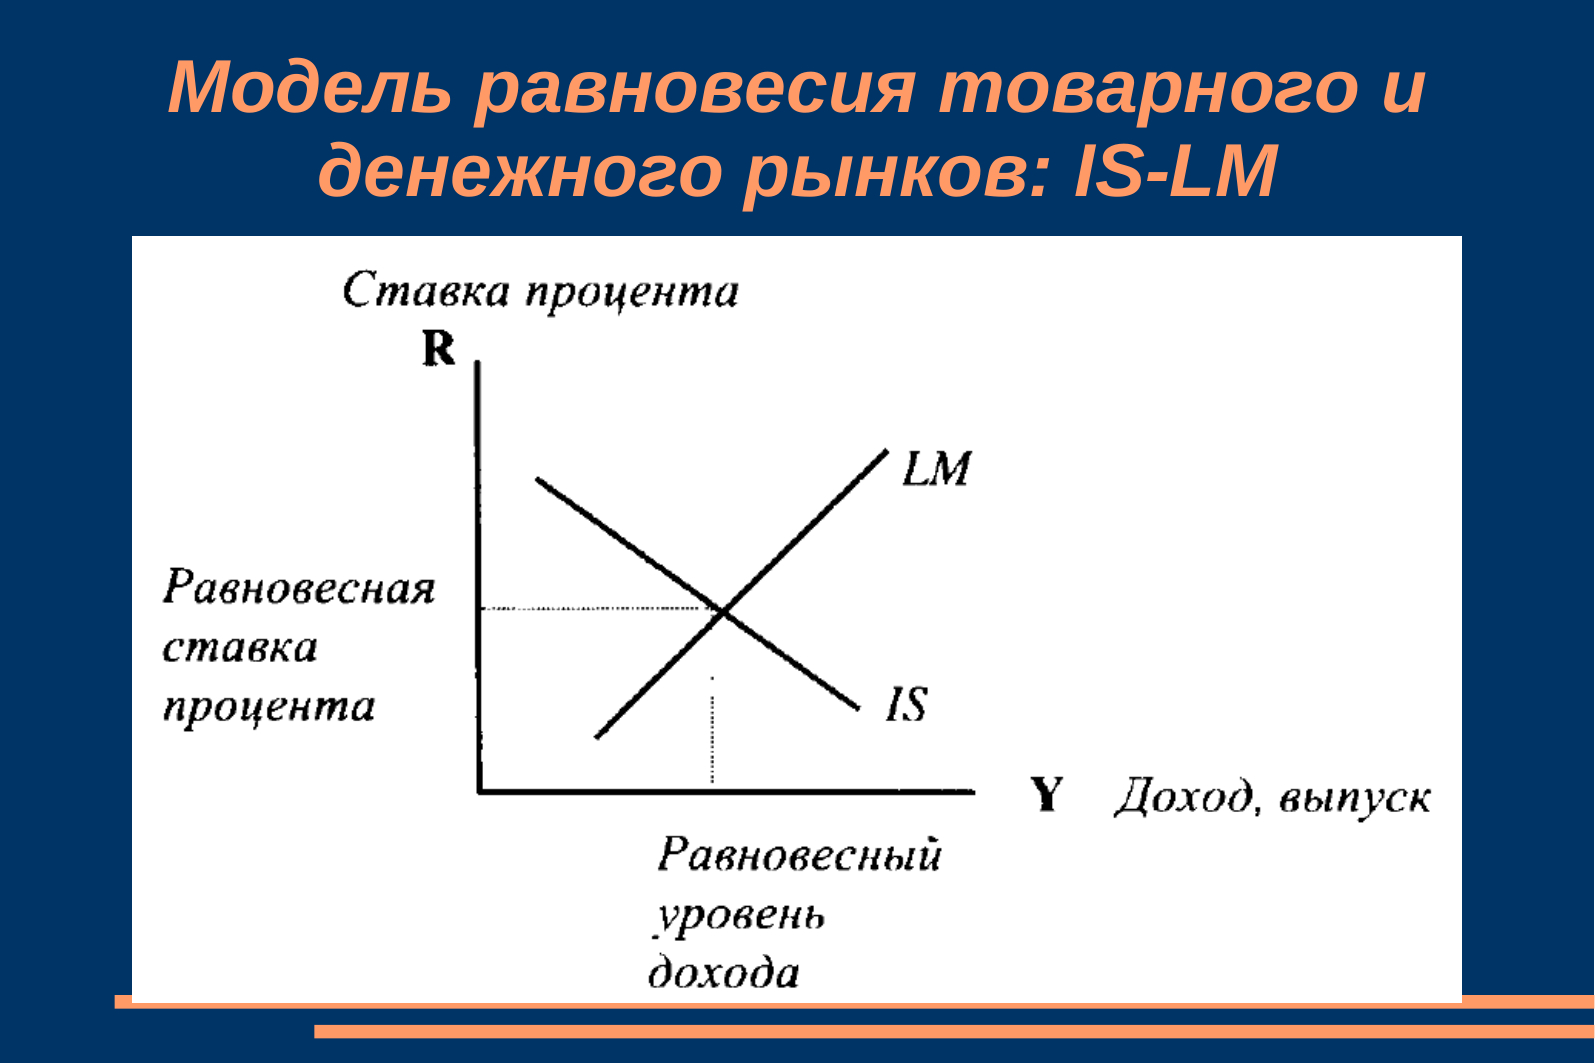

# Модель равновесия товарного и денежного рынков: IS-LM